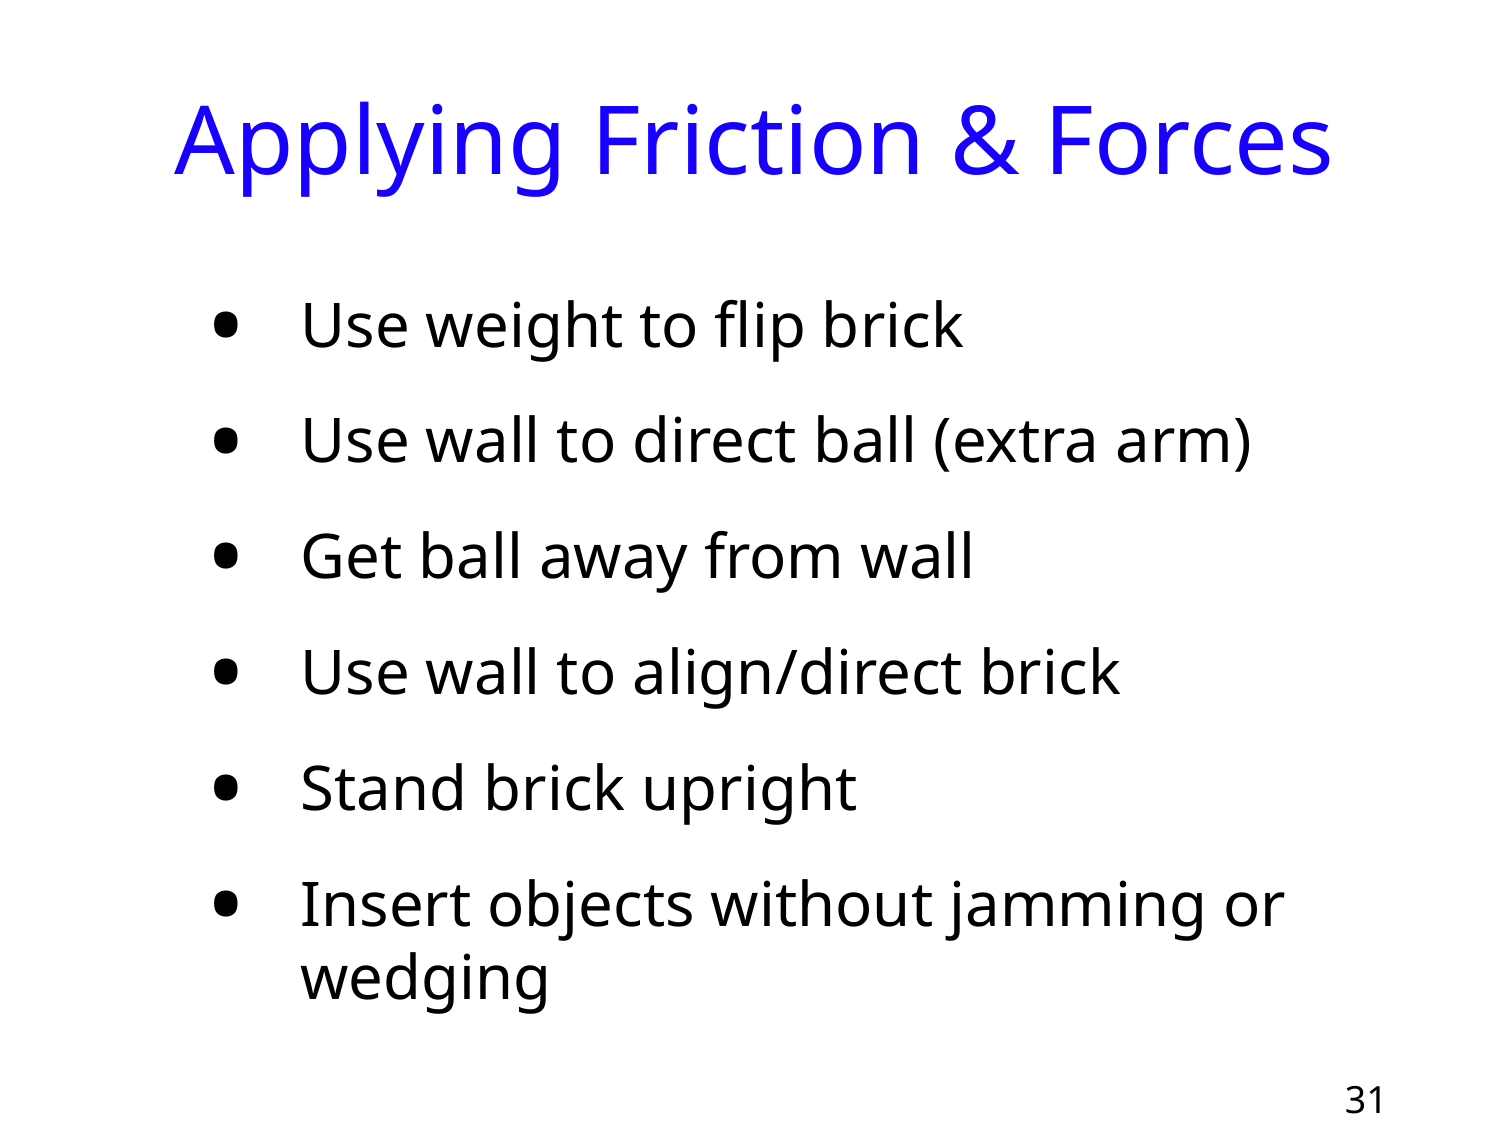

# Applying Friction & Forces
Use weight to flip brick
Use wall to direct ball (extra arm)
Get ball away from wall
Use wall to align/direct brick
Stand brick upright
Insert objects without jamming or wedging
31